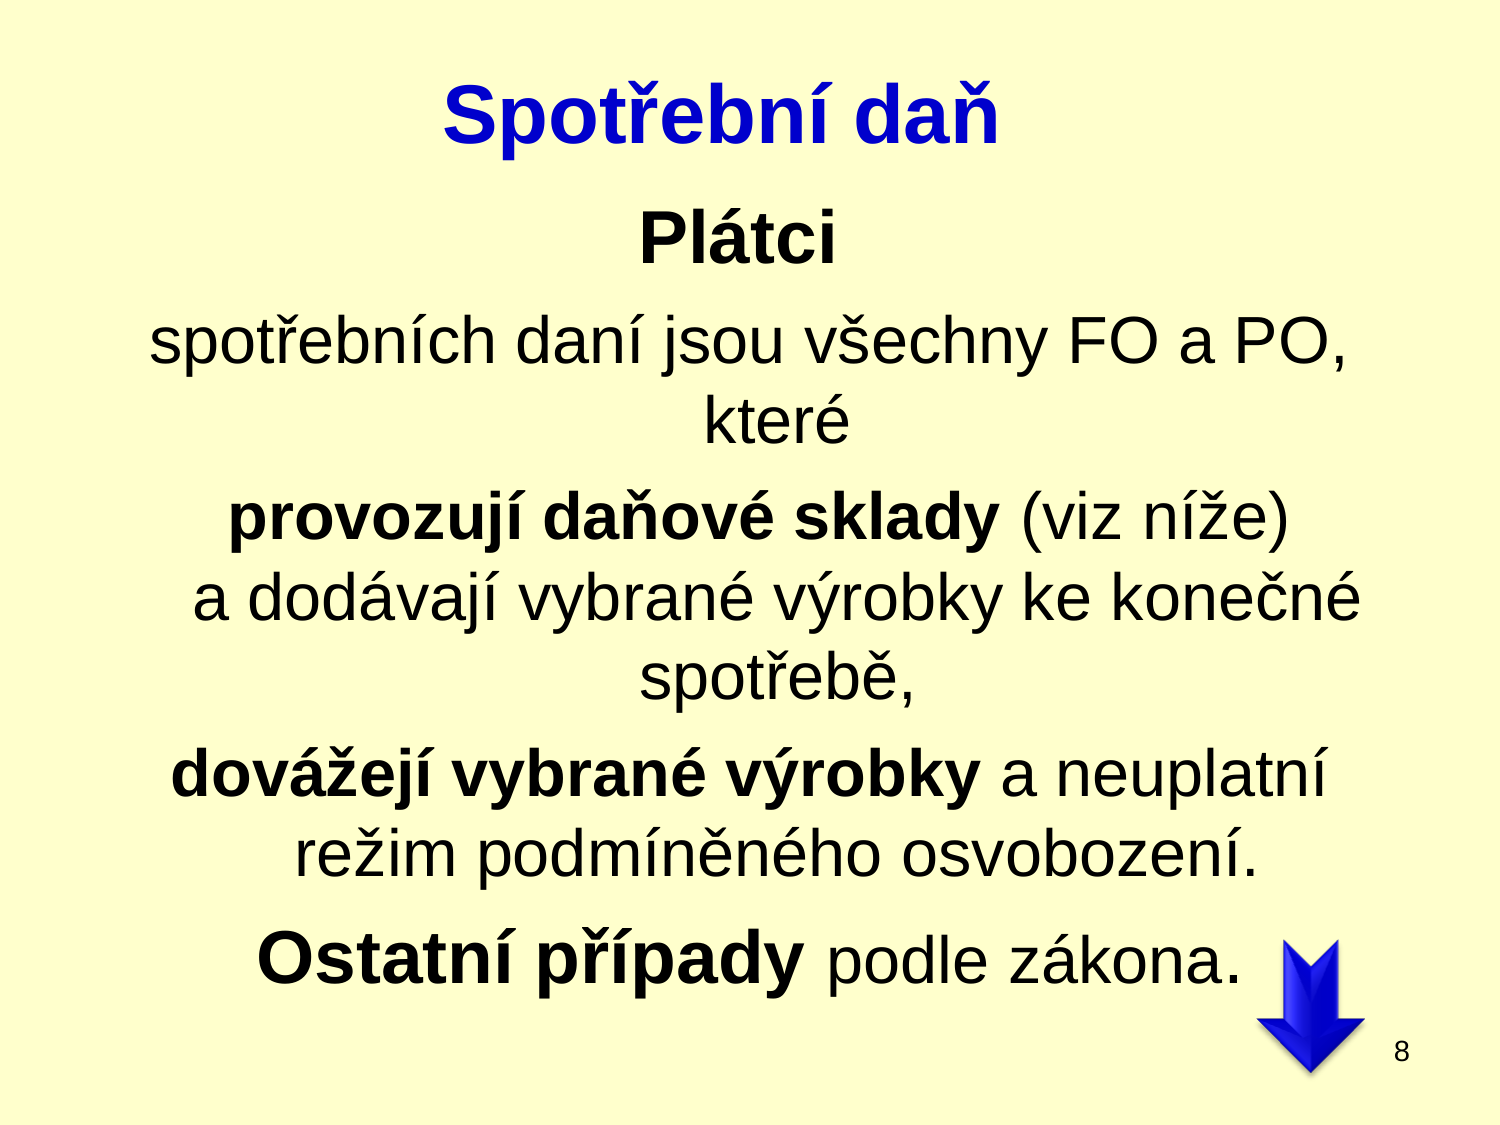

# Spotřební daň
Plátci
spotřebních daní jsou všechny FO a PO, které
 provozují daňové sklady (viz níže)
a dodávají vybrané výrobky ke konečné spotřebě,
dovážejí vybrané výrobky a neuplatní režim podmíněného osvobození.
Ostatní případy podle zákona.